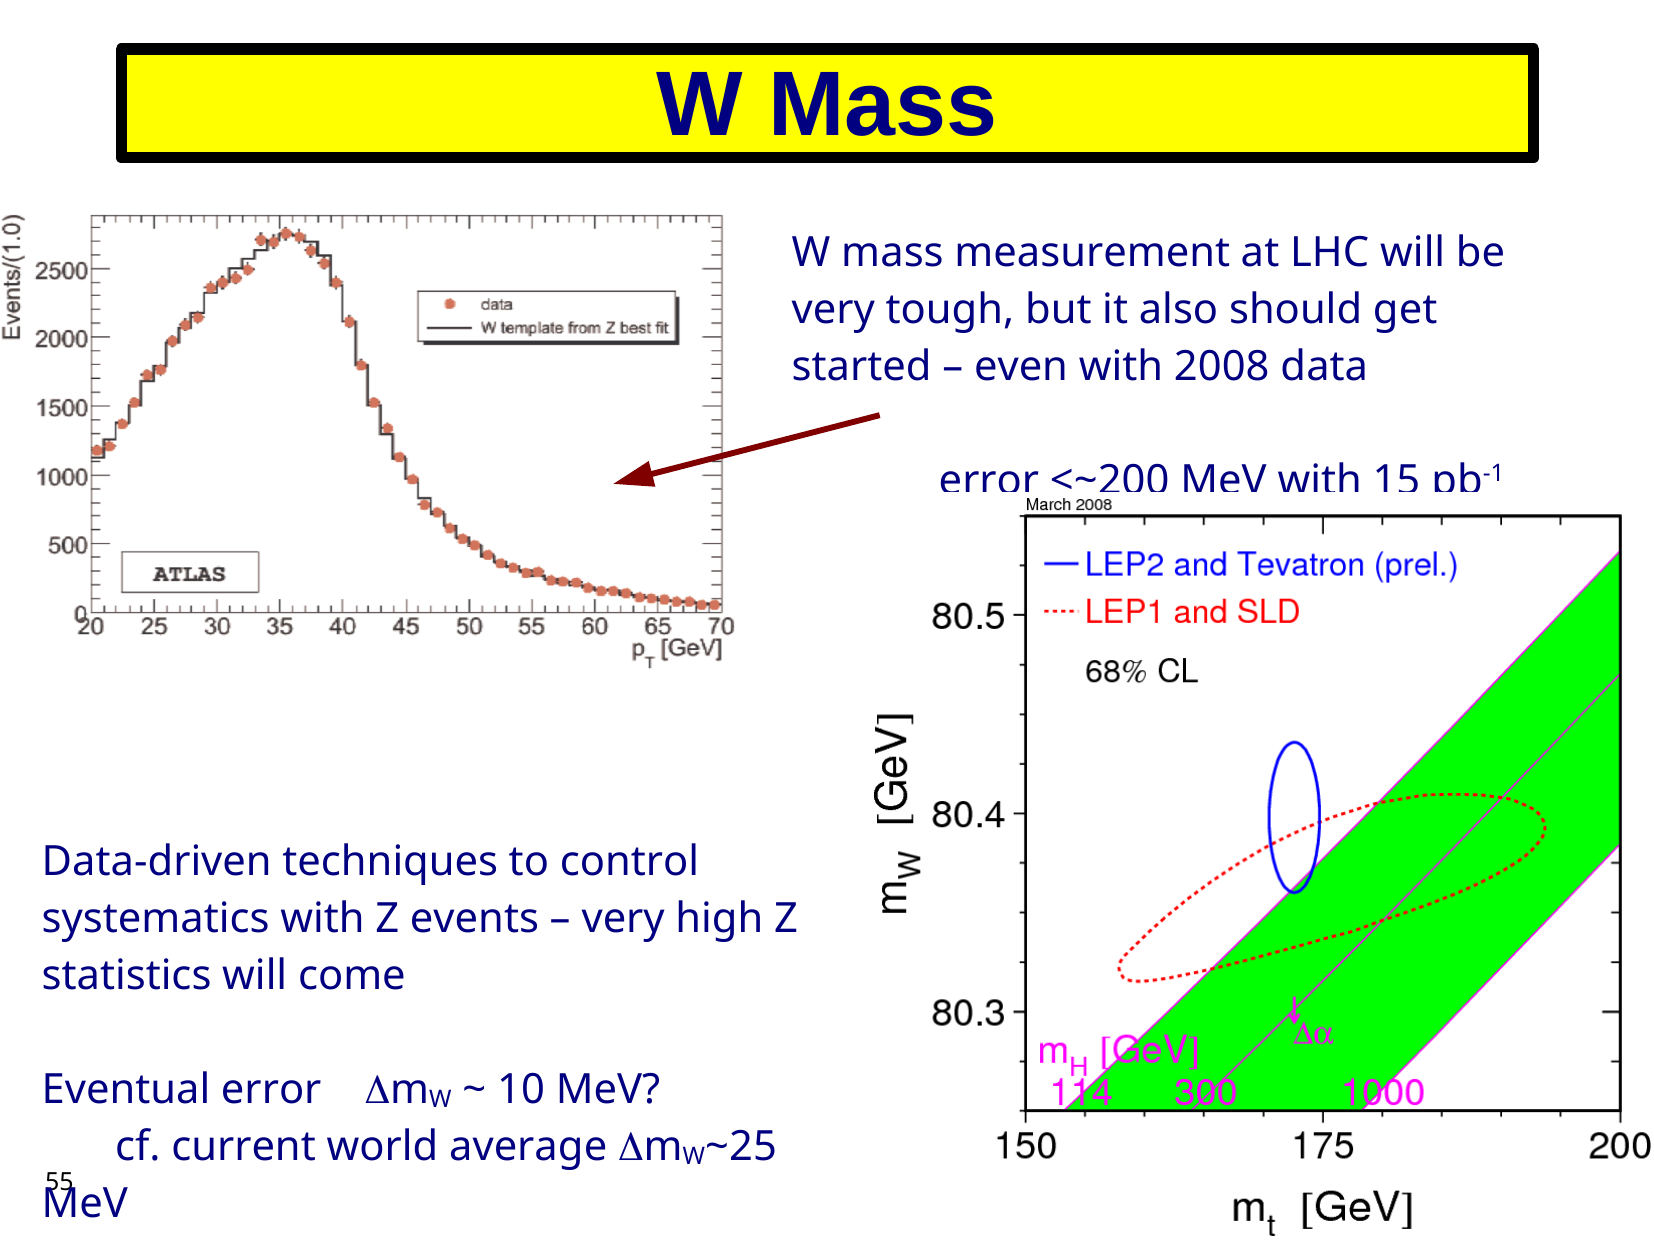

# W Mass
W mass measurement at LHC will be very tough, but it also should get started – even with 2008 data
		error <~200 MeV with 15 pb-1
Data-driven techniques to control systematics with Z events – very high Z statistics will come
Eventual error DmW ~ 10 MeV?
	cf. current world average DmW~25 MeV
55